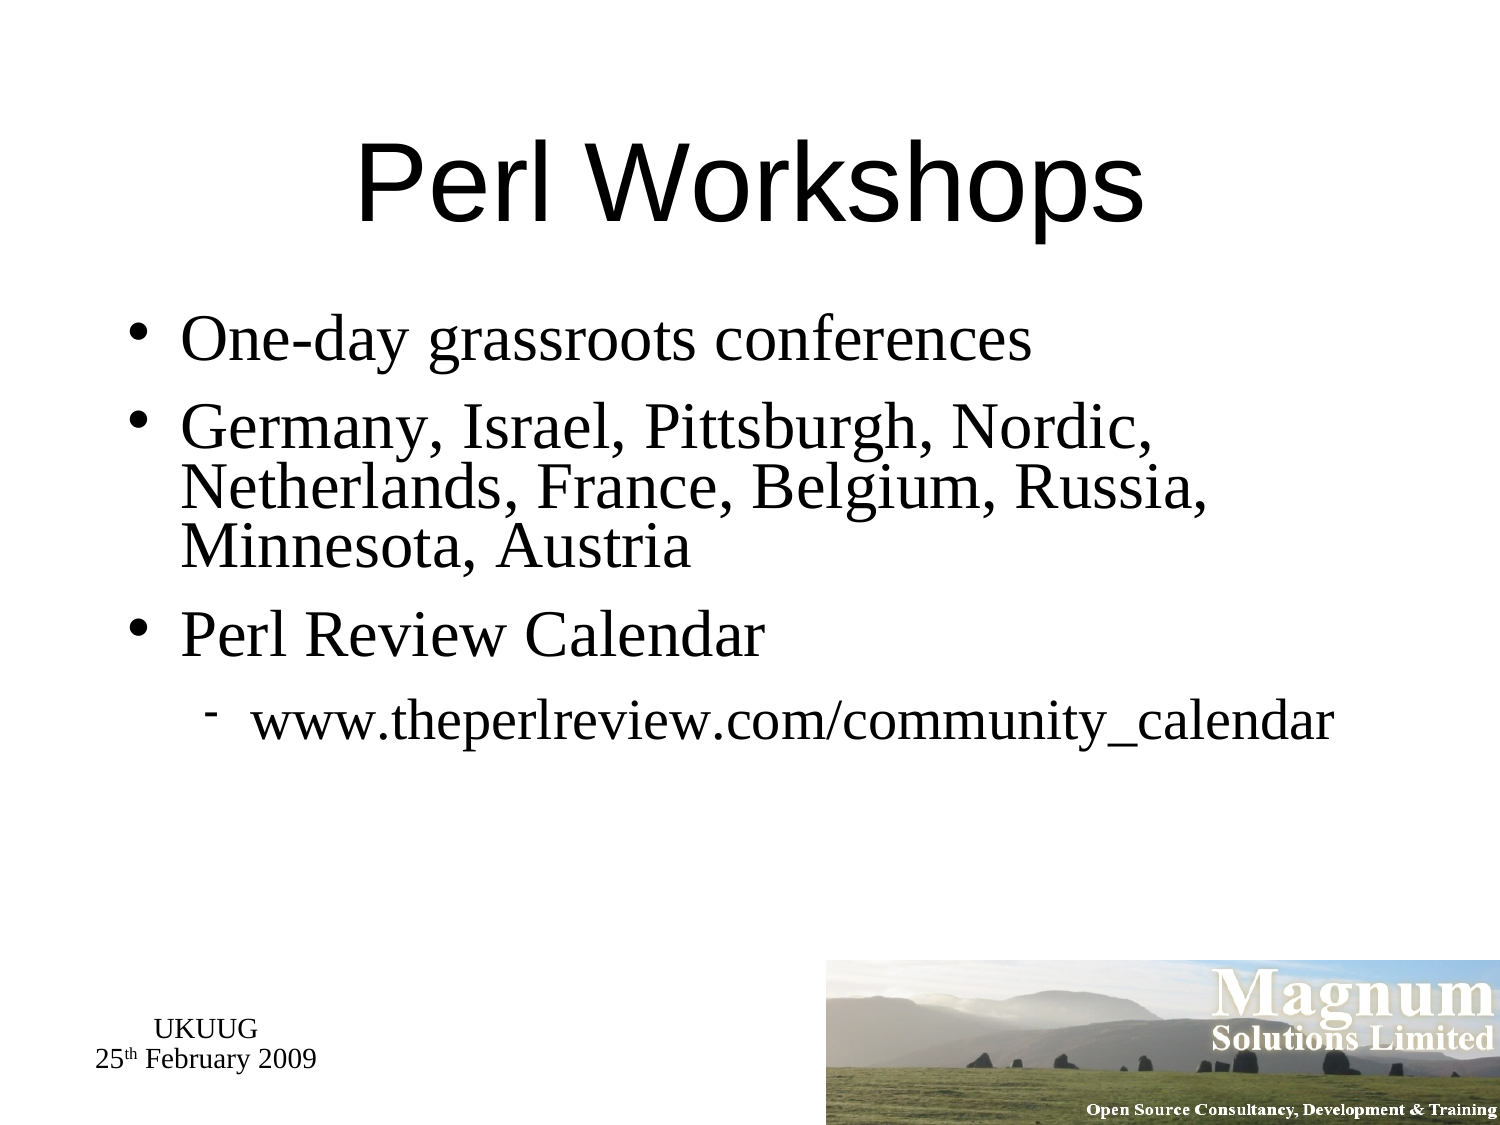

# Perl Workshops
One-day grassroots conferences
Germany, Israel, Pittsburgh, Nordic, Netherlands, France, Belgium, Russia, Minnesota, Austria
Perl Review Calendar
www.theperlreview.com/community_calendar
162